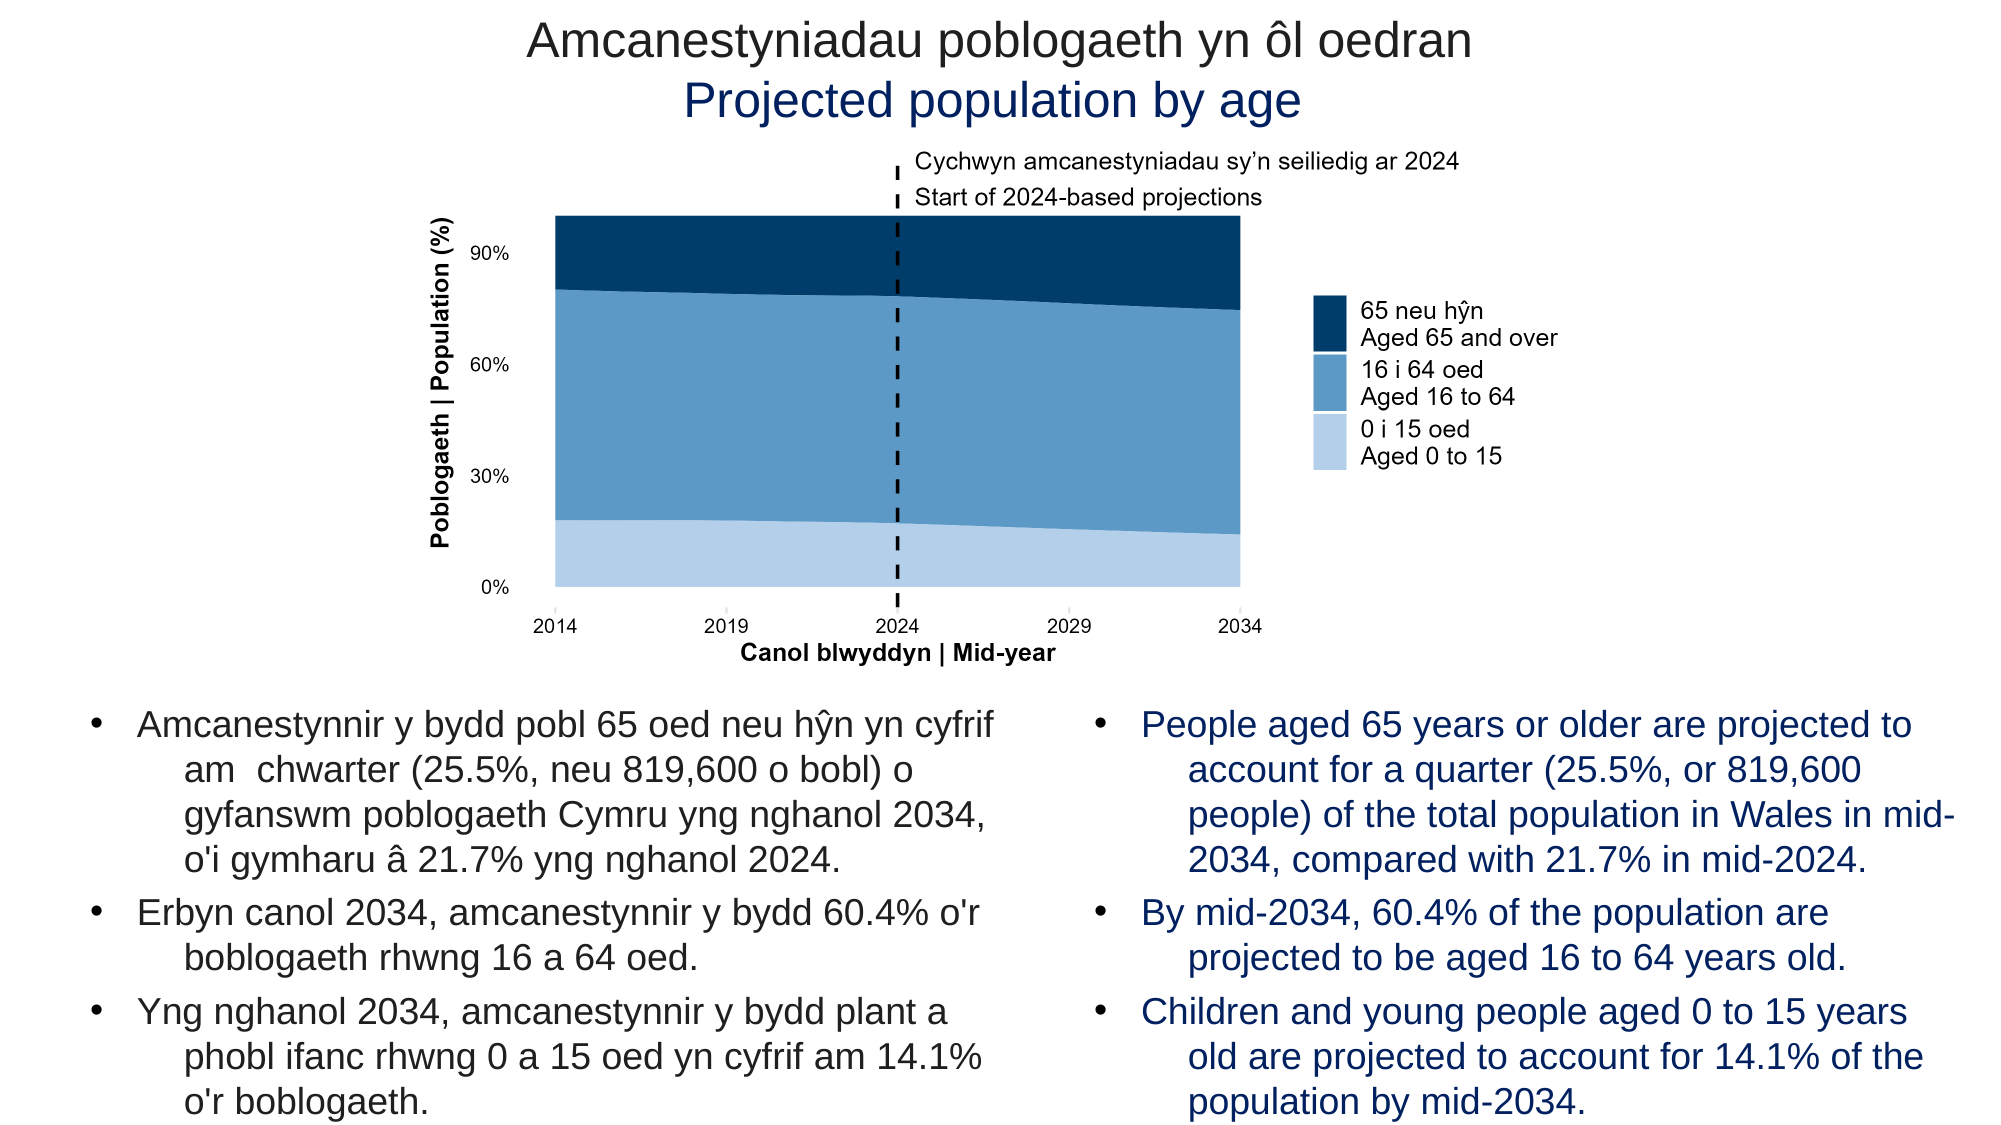

Amcanestyniadau poblogaeth yn ôl oedran
Projected population by age
Amcanestynnir y bydd pobl 65 oed neu hŷn yn cyfrif am chwarter (25.5%, neu 819,600 o bobl) o gyfanswm poblogaeth Cymru yng nghanol 2034, o'i gymharu â 21.7% yng nghanol 2024.
Erbyn canol 2034, amcanestynnir y bydd 60.4% o'r boblogaeth rhwng 16 a 64 oed.
Yng nghanol 2034, amcanestynnir y bydd plant a phobl ifanc rhwng 0 a 15 oed yn cyfrif am 14.1% o'r boblogaeth.
# People aged 65 years or older are projected to account for a quarter (25.5%, or 819,600 people) of the total population in Wales in mid-2034, compared with 21.7% in mid-2024.
By mid-2034, 60.4% of the population are projected to be aged 16 to 64 years old.
Children and young people aged 0 to 15 years old are projected to account for 14.1% of the population by mid-2034.